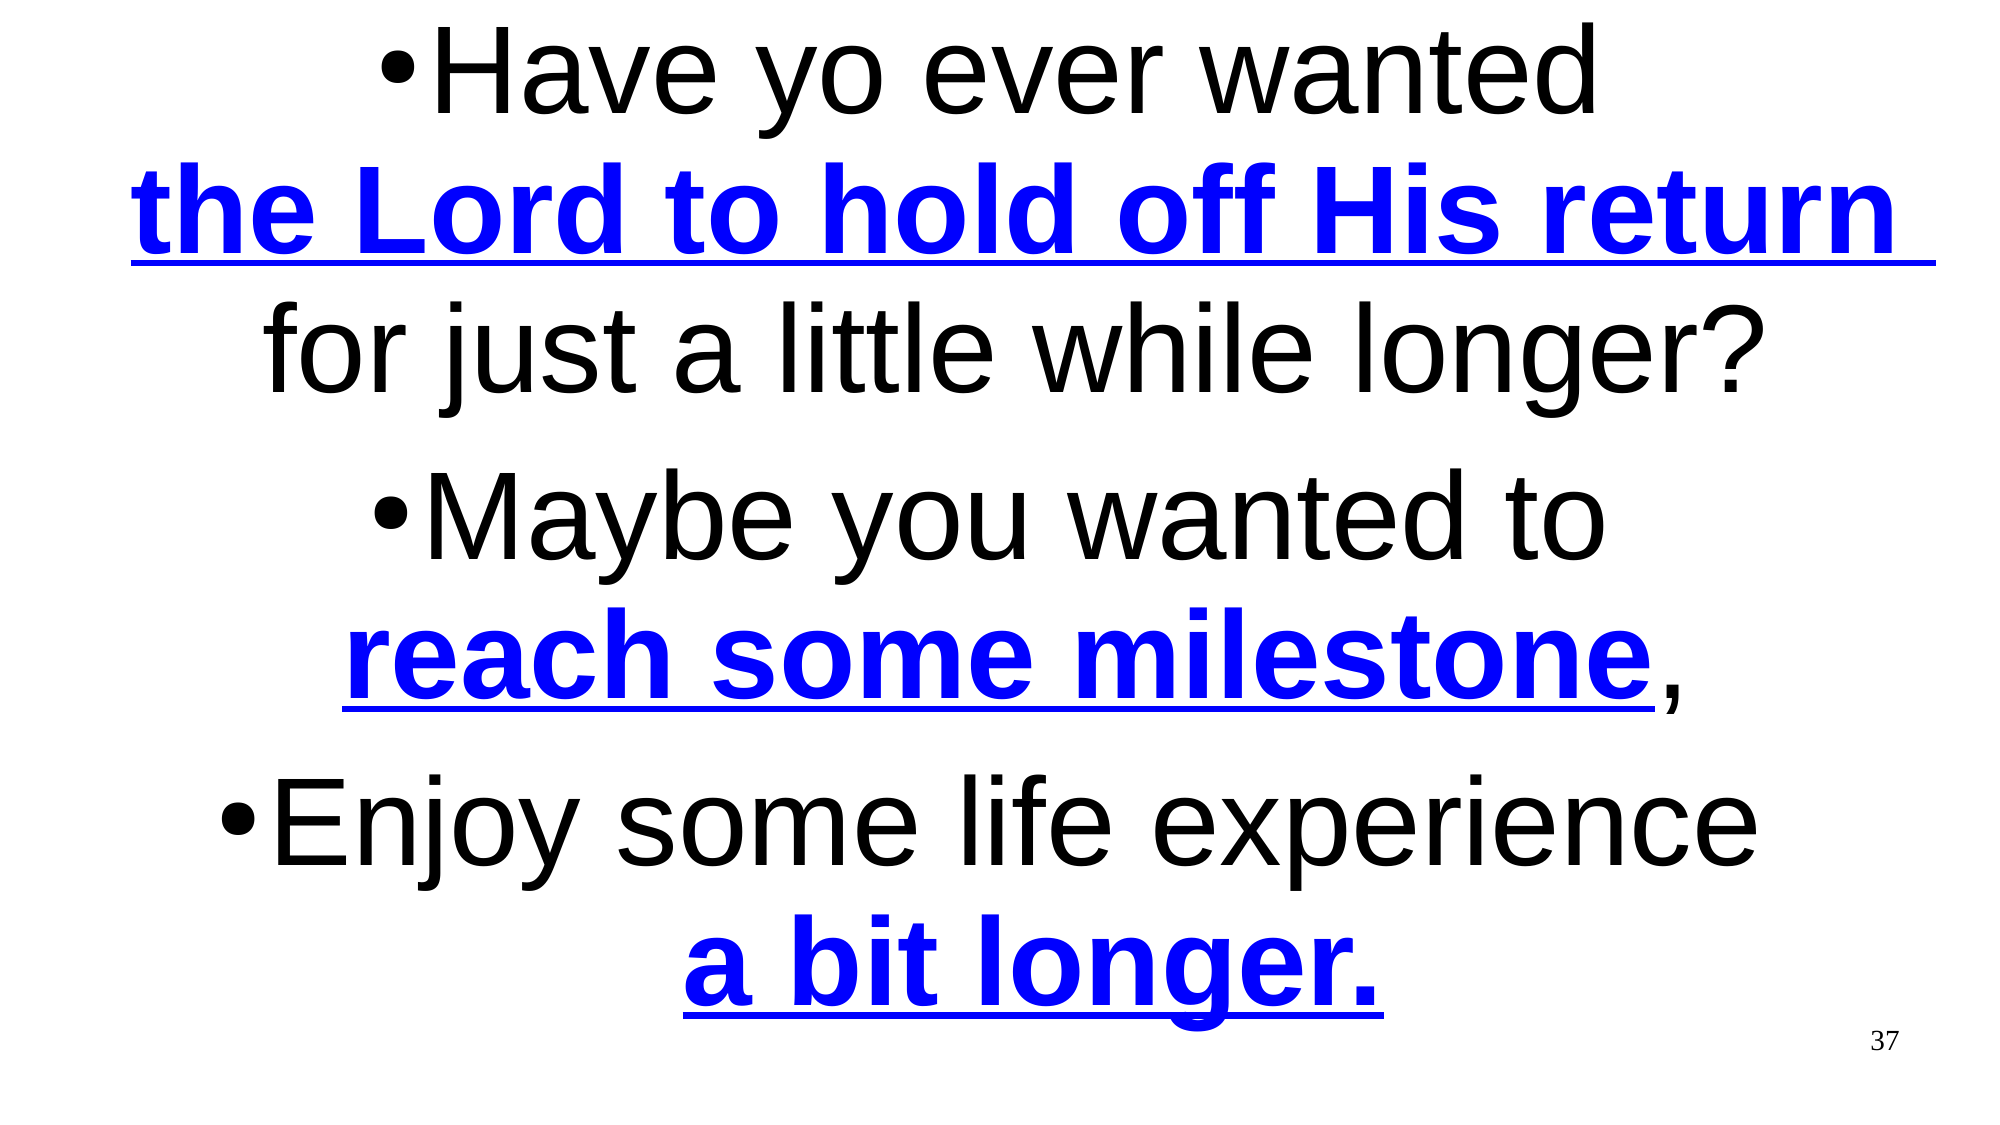

# Have yo ever wanted the Lord to hold off His return for just a little while longer?
Maybe you wanted to
reach some milestone,
Enjoy some life experience
a bit longer.
37